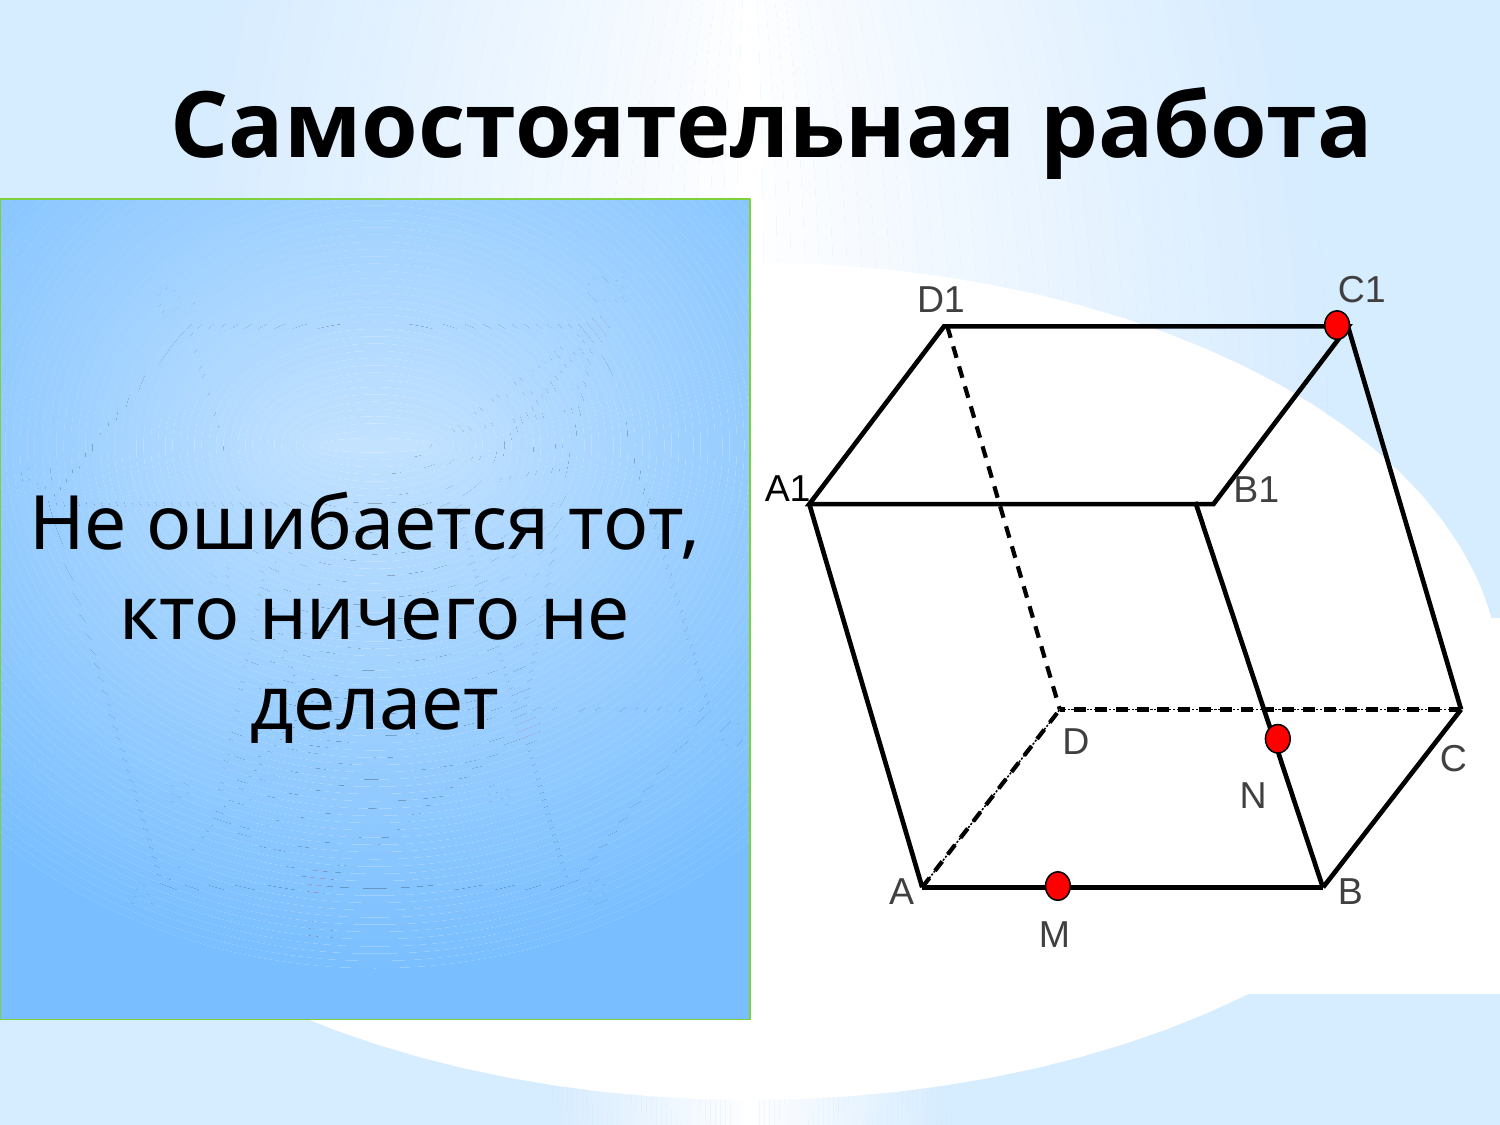

Самостоятельная работа
Не ошибается тот,
кто ничего не делает
C1
D1
A1
B1
H
D
Р
N
A
B
M
C1
D1
B1
D
C
N
A
B
M
A1
C